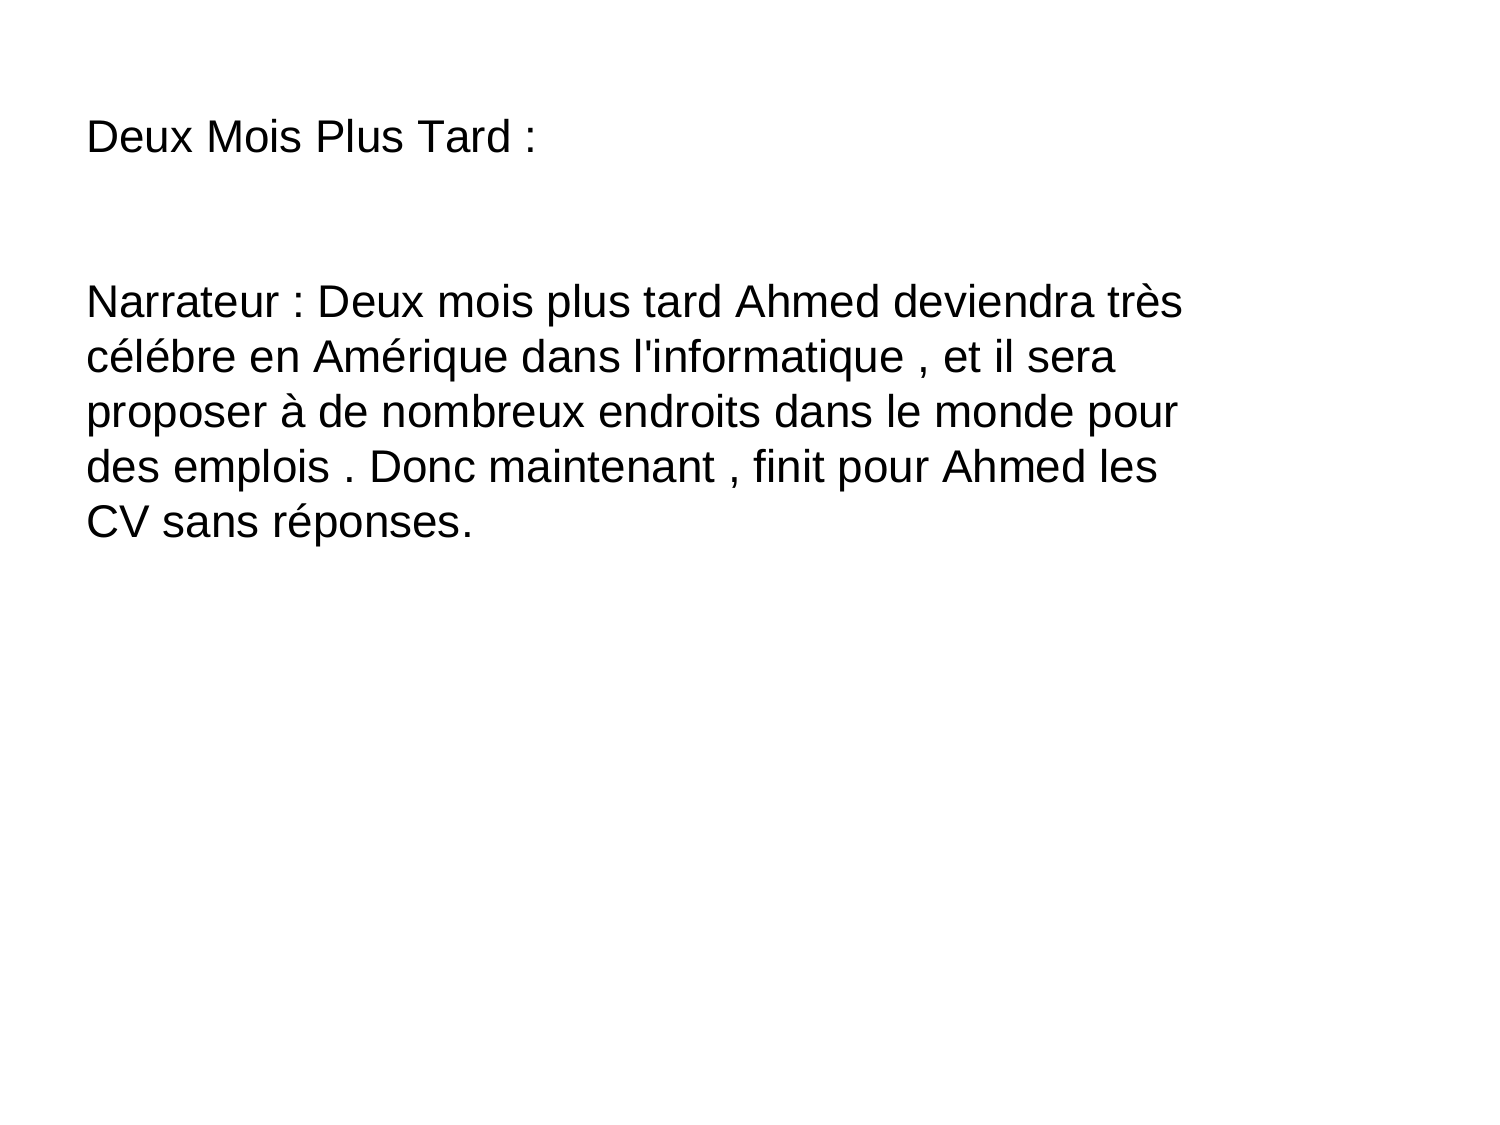

Deux Mois Plus Tard :
Narrateur : Deux mois plus tard Ahmed deviendra très célébre en Amérique dans l'informatique , et il sera proposer à de nombreux endroits dans le monde pour des emplois . Donc maintenant , finit pour Ahmed les CV sans réponses.